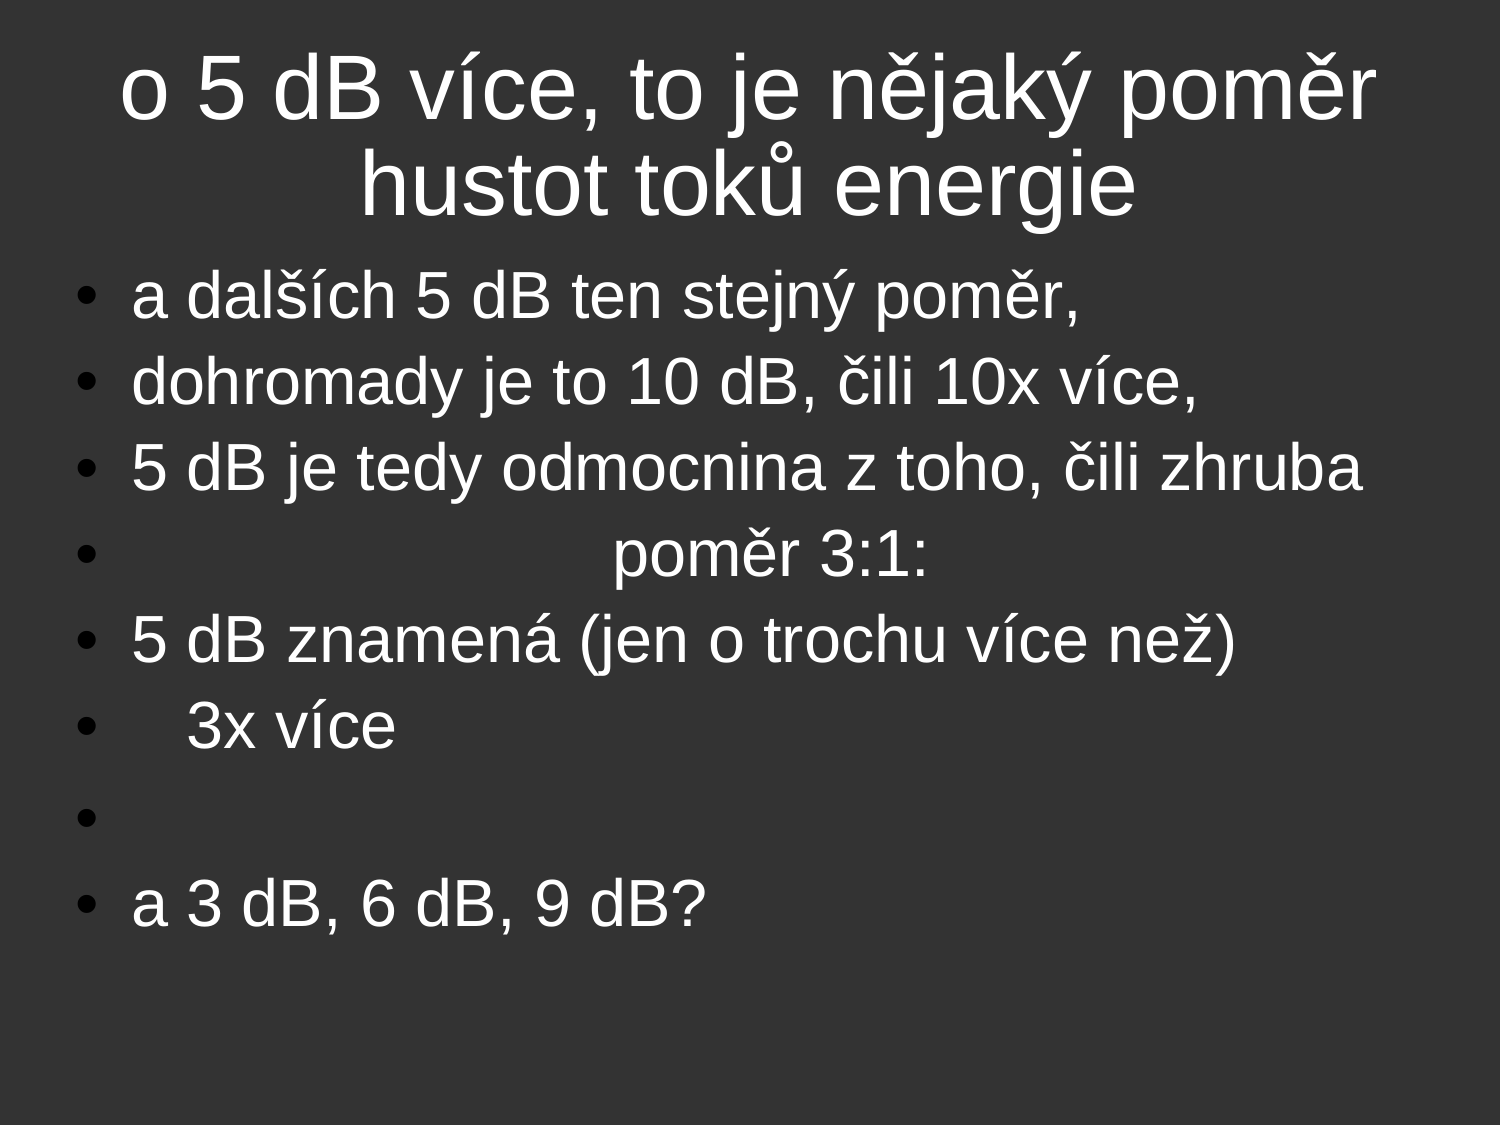

# o 5 dB více, to je nějaký poměr hustot toků energie
a dalších 5 dB ten stejný poměr,
dohromady je to 10 dB, čili 10x více,
5 dB je tedy odmocnina z toho, čili zhruba
 poměr 3:1:
5 dB znamená (jen o trochu více než)
 3x více
a 3 dB, 6 dB, 9 dB?